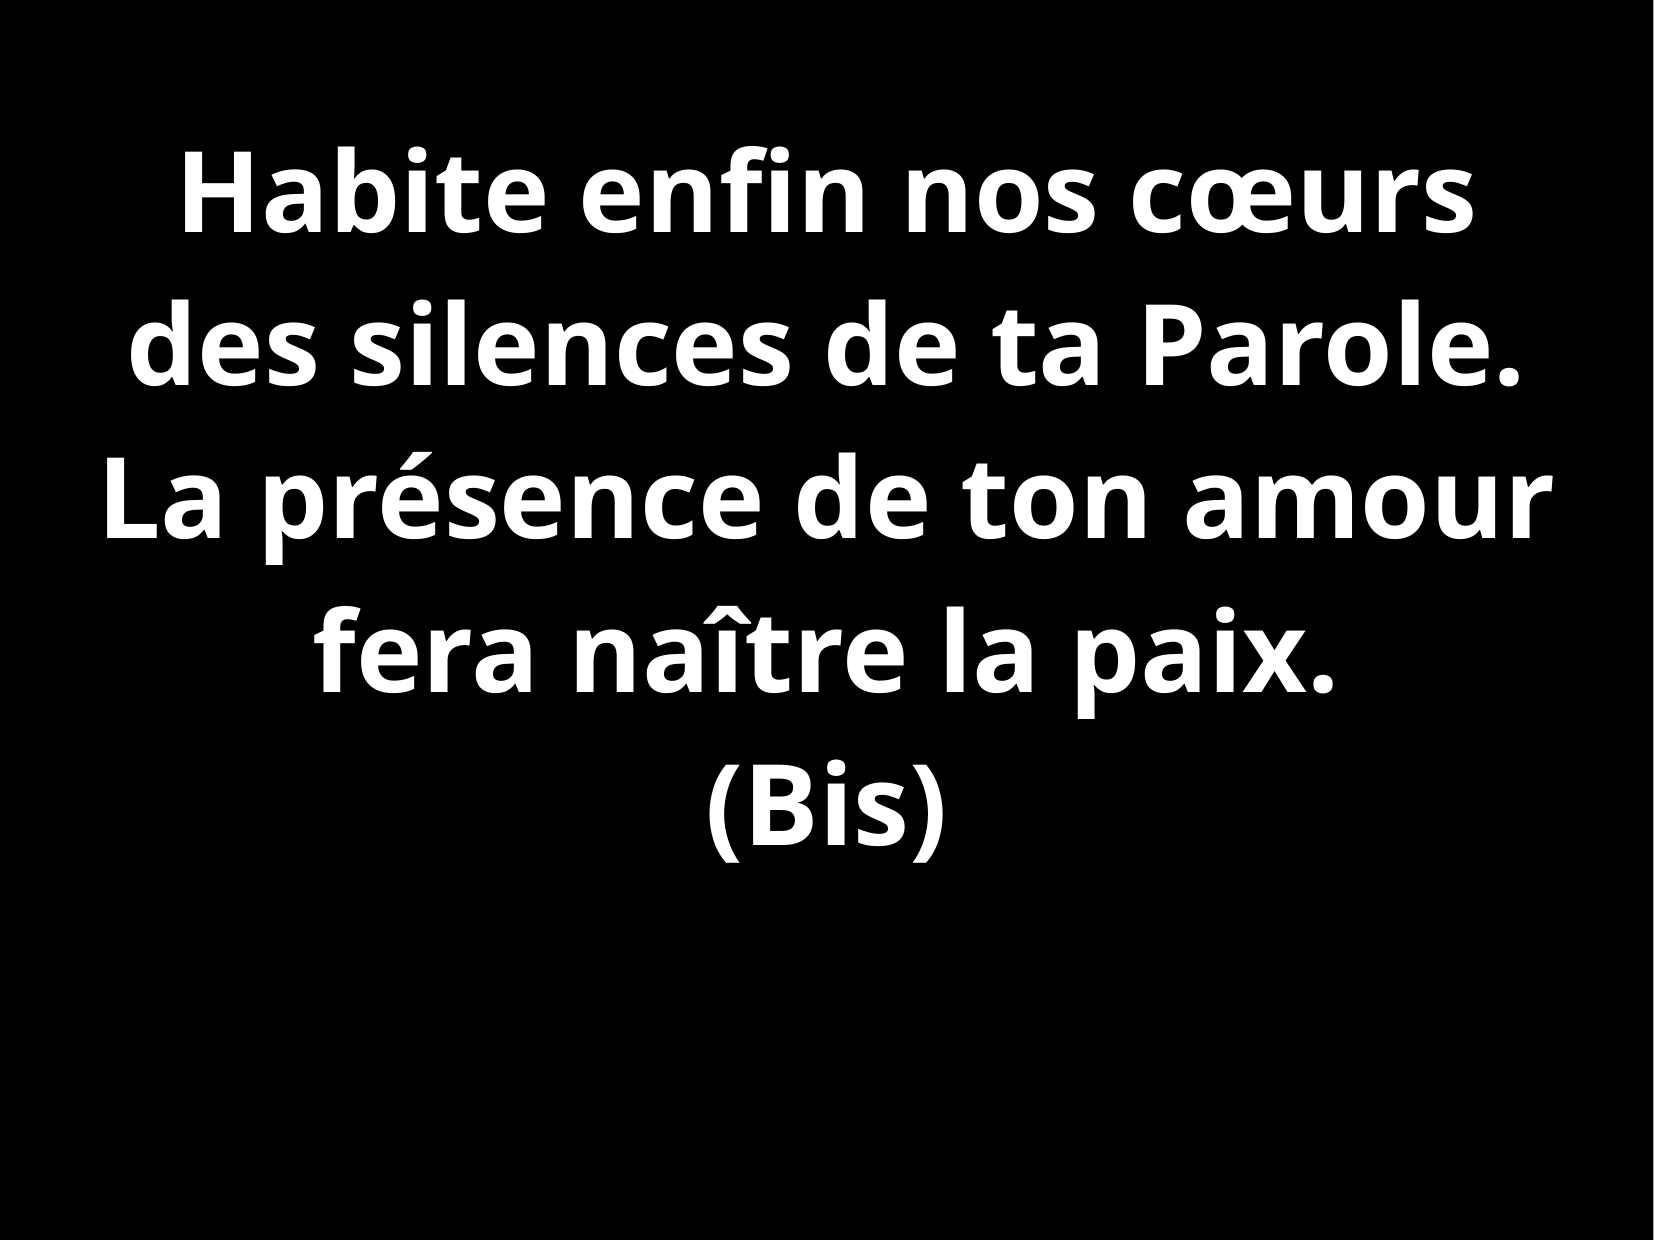

# Habite enfin nos cœurs des silences de ta Parole.
La présence de ton amour fera naître la paix.
(Bis)